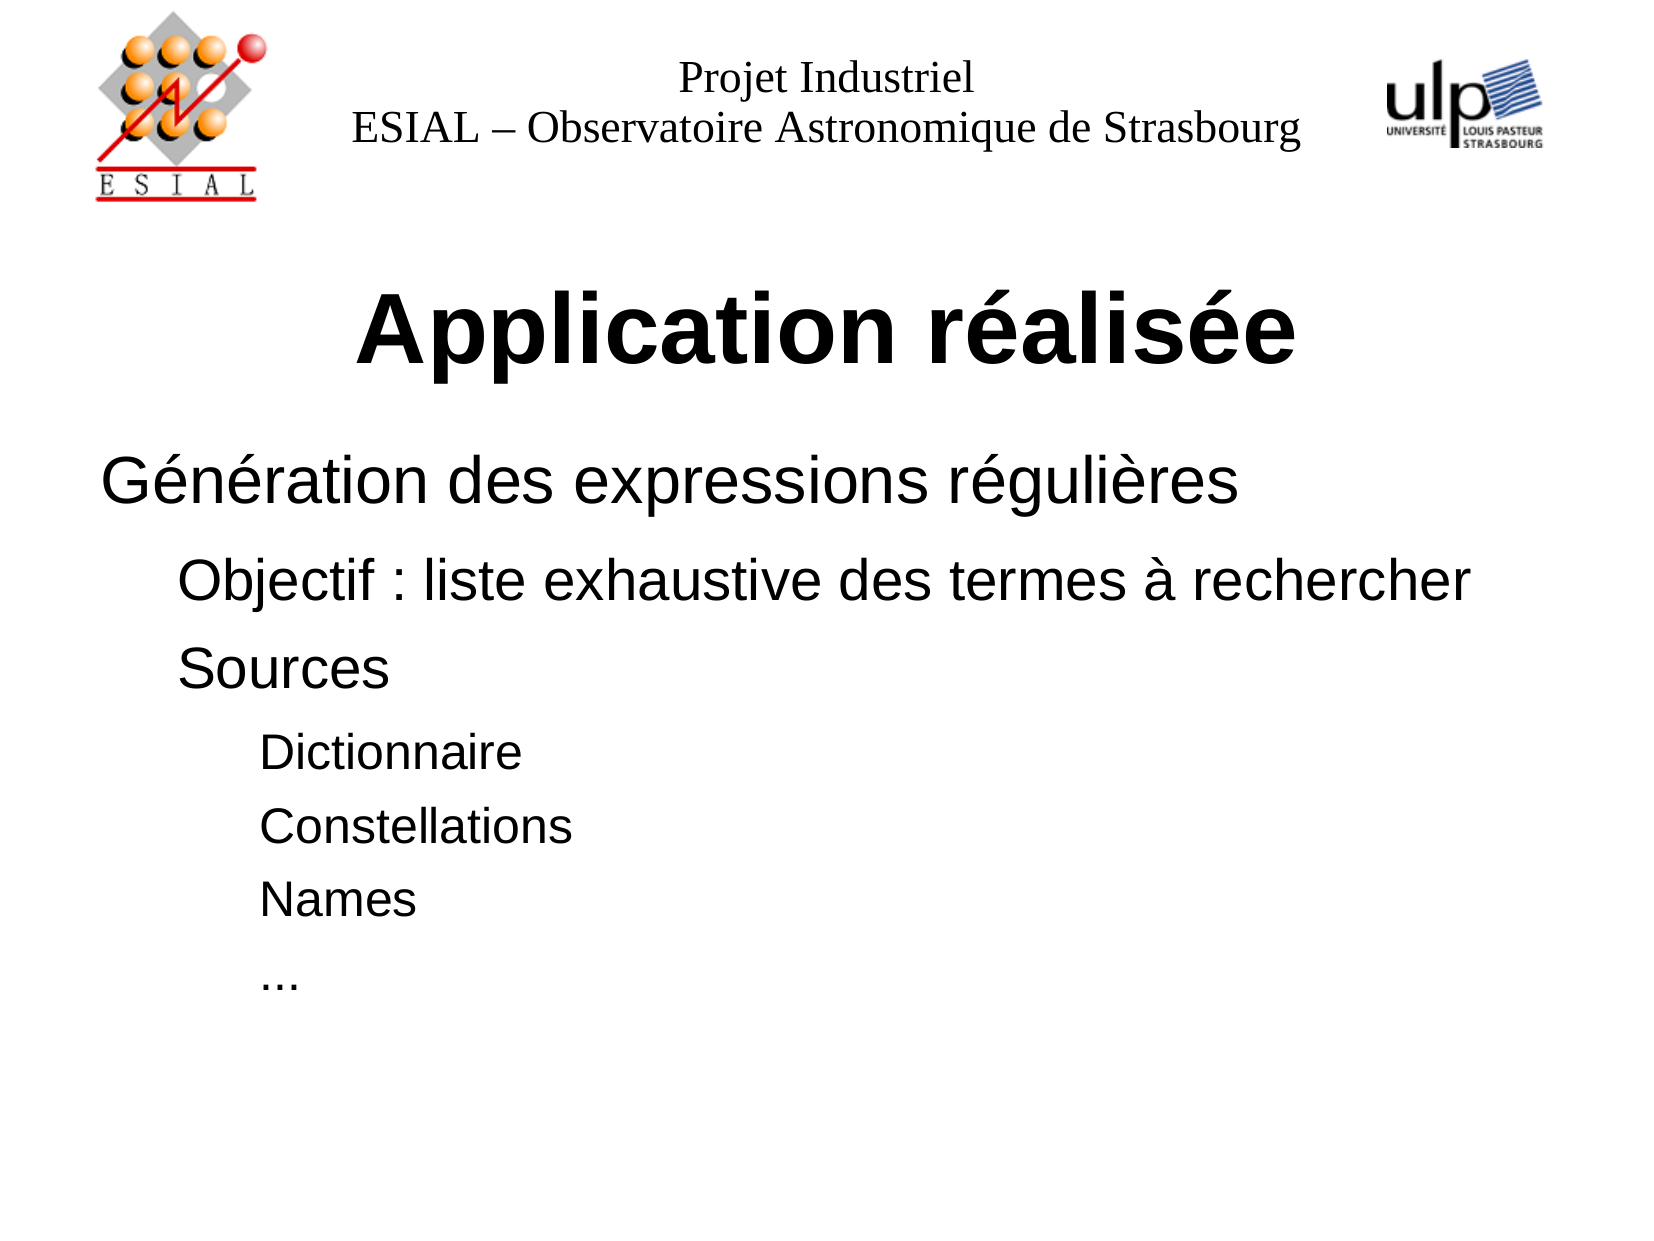

# Projet Industriel ESIAL – Observatoire Astronomique de Strasbourg
Application réalisée
Génération des expressions régulières
Objectif : liste exhaustive des termes à rechercher
Sources
Dictionnaire
Constellations
Names
...